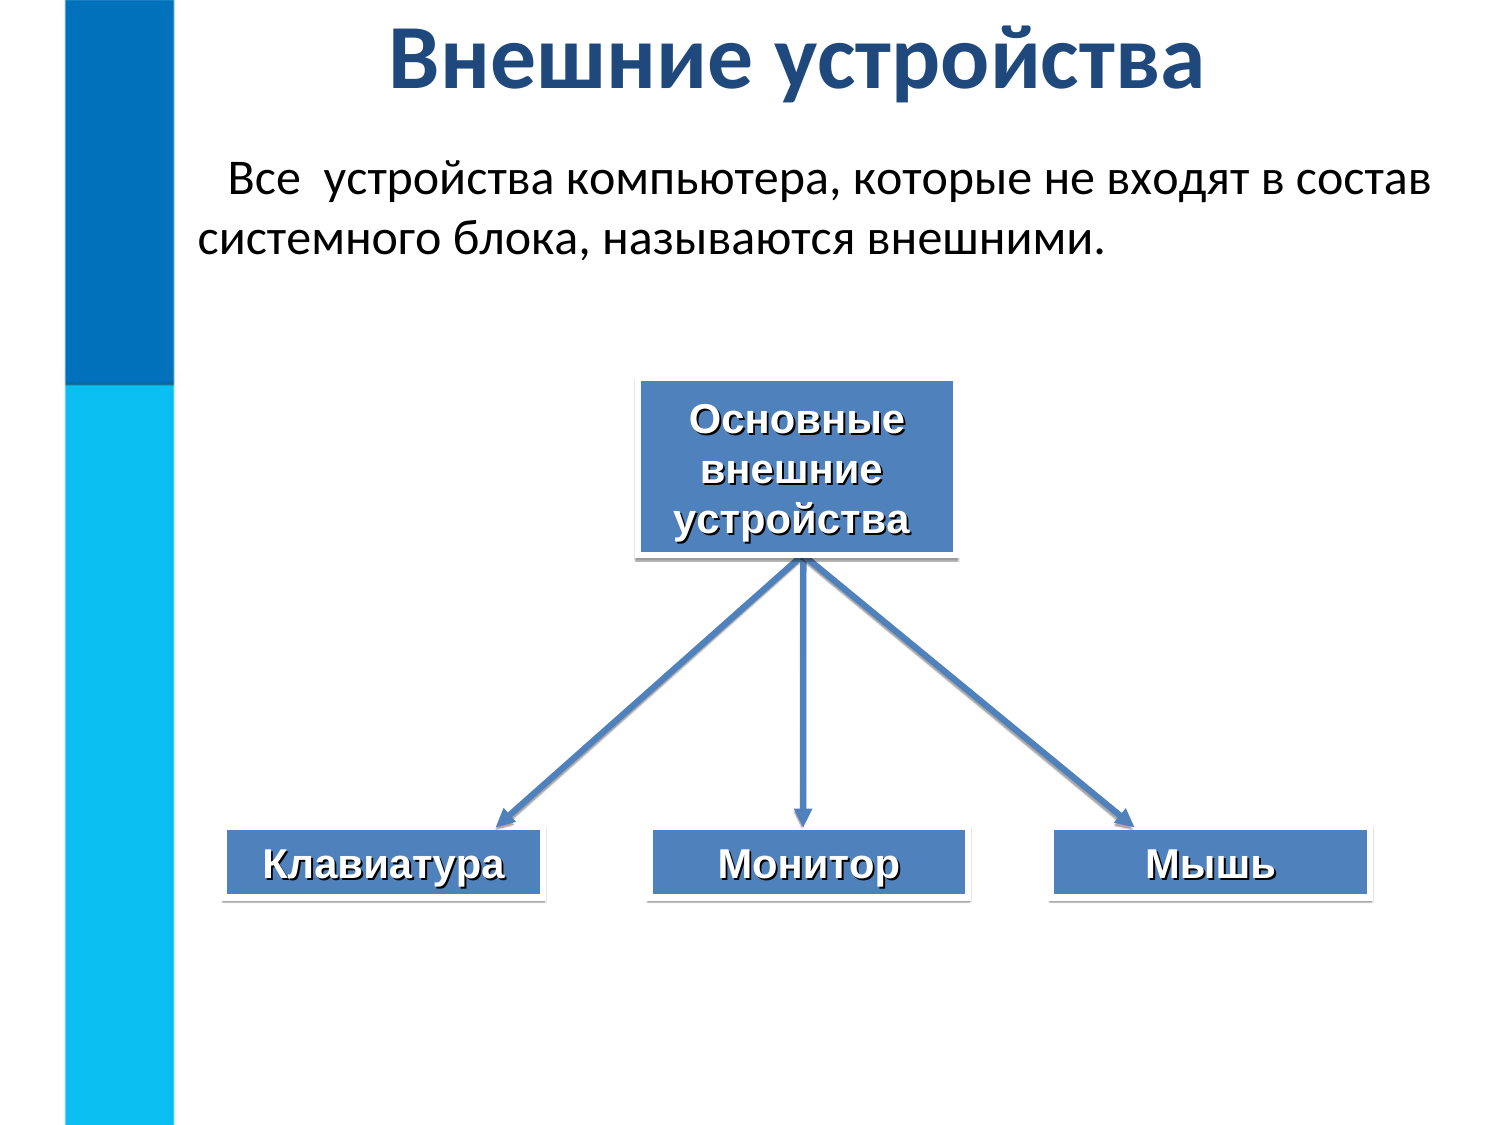

Внешние устройства
Все устройства компьютера, которые не входят в состав системного блока, называются внешними.
Основные
внешние
устройства
Клавиатура
Монитор
Мышь